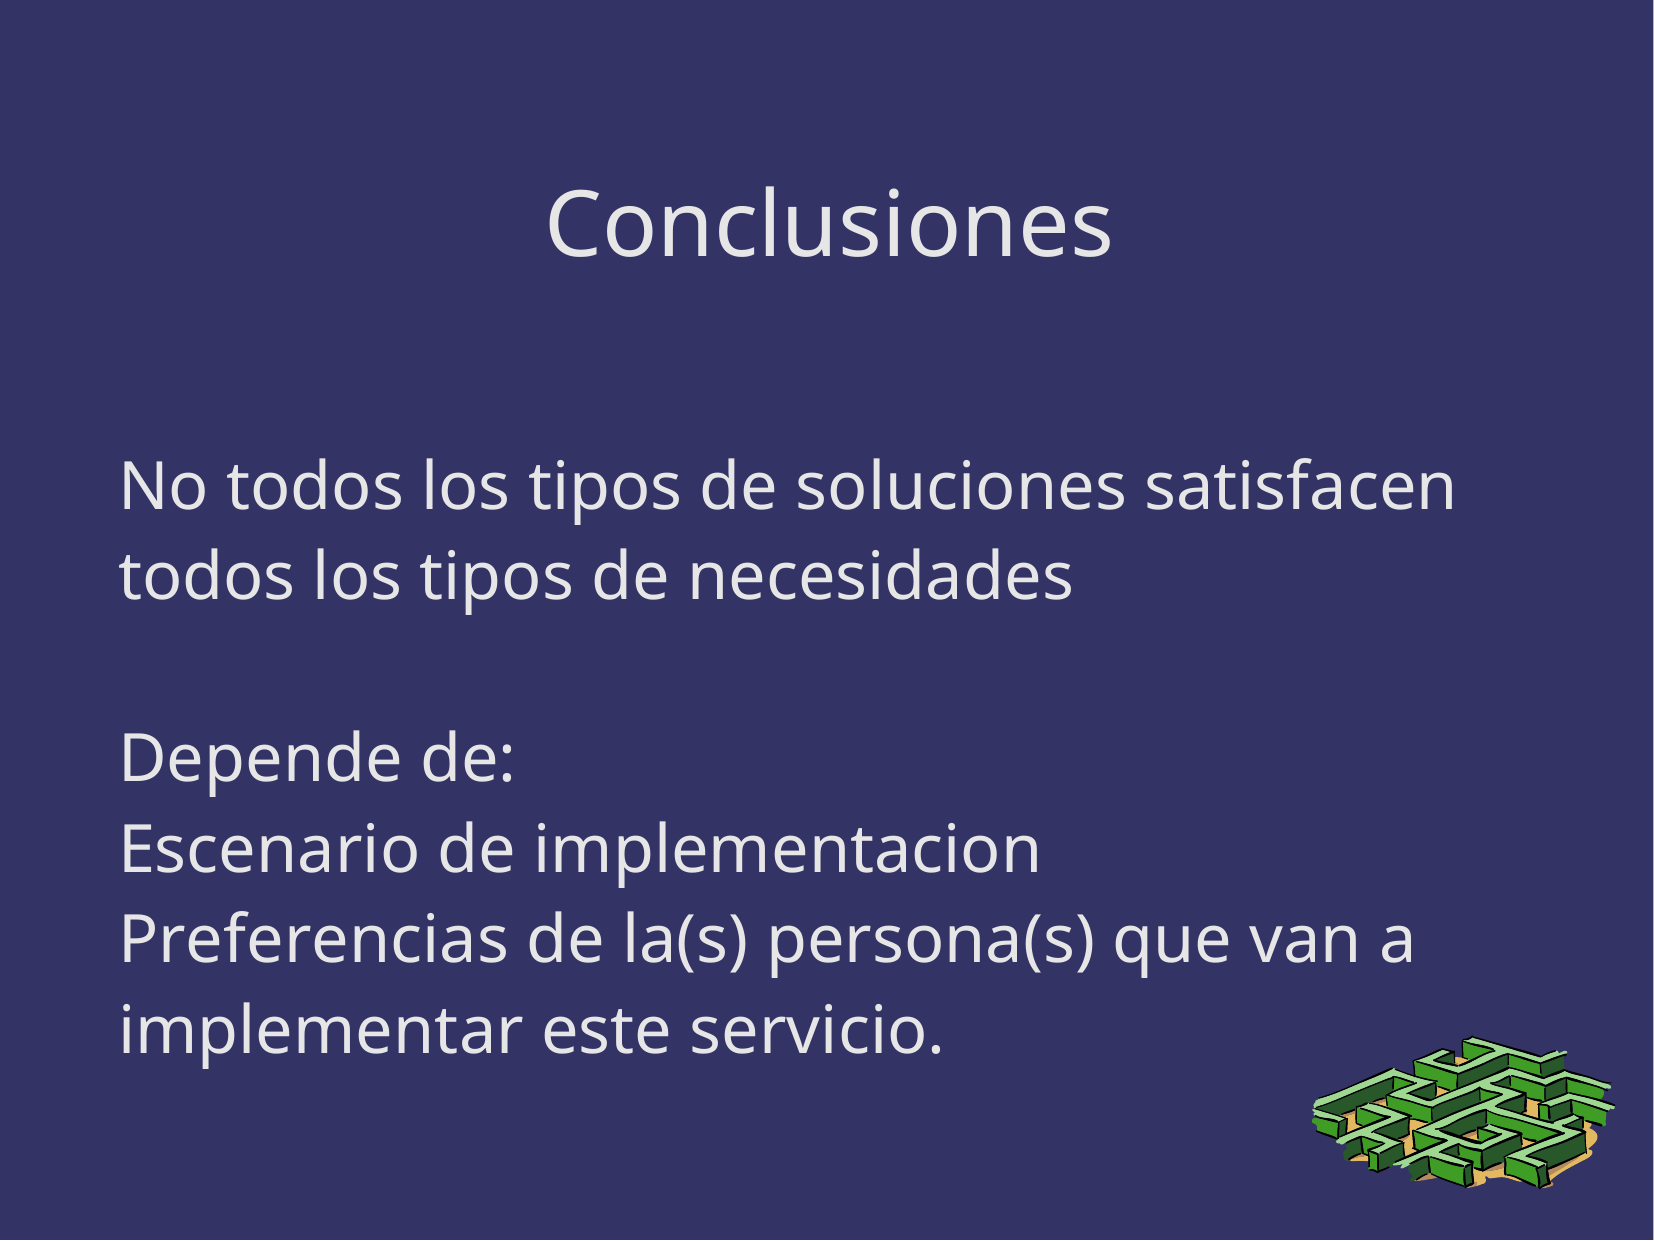

Conclusiones
# No todos los tipos de soluciones satisfacen todos los tipos de necesidades
Depende de:
Escenario de implementacion
Preferencias de la(s) persona(s) que van a implementar este servicio.